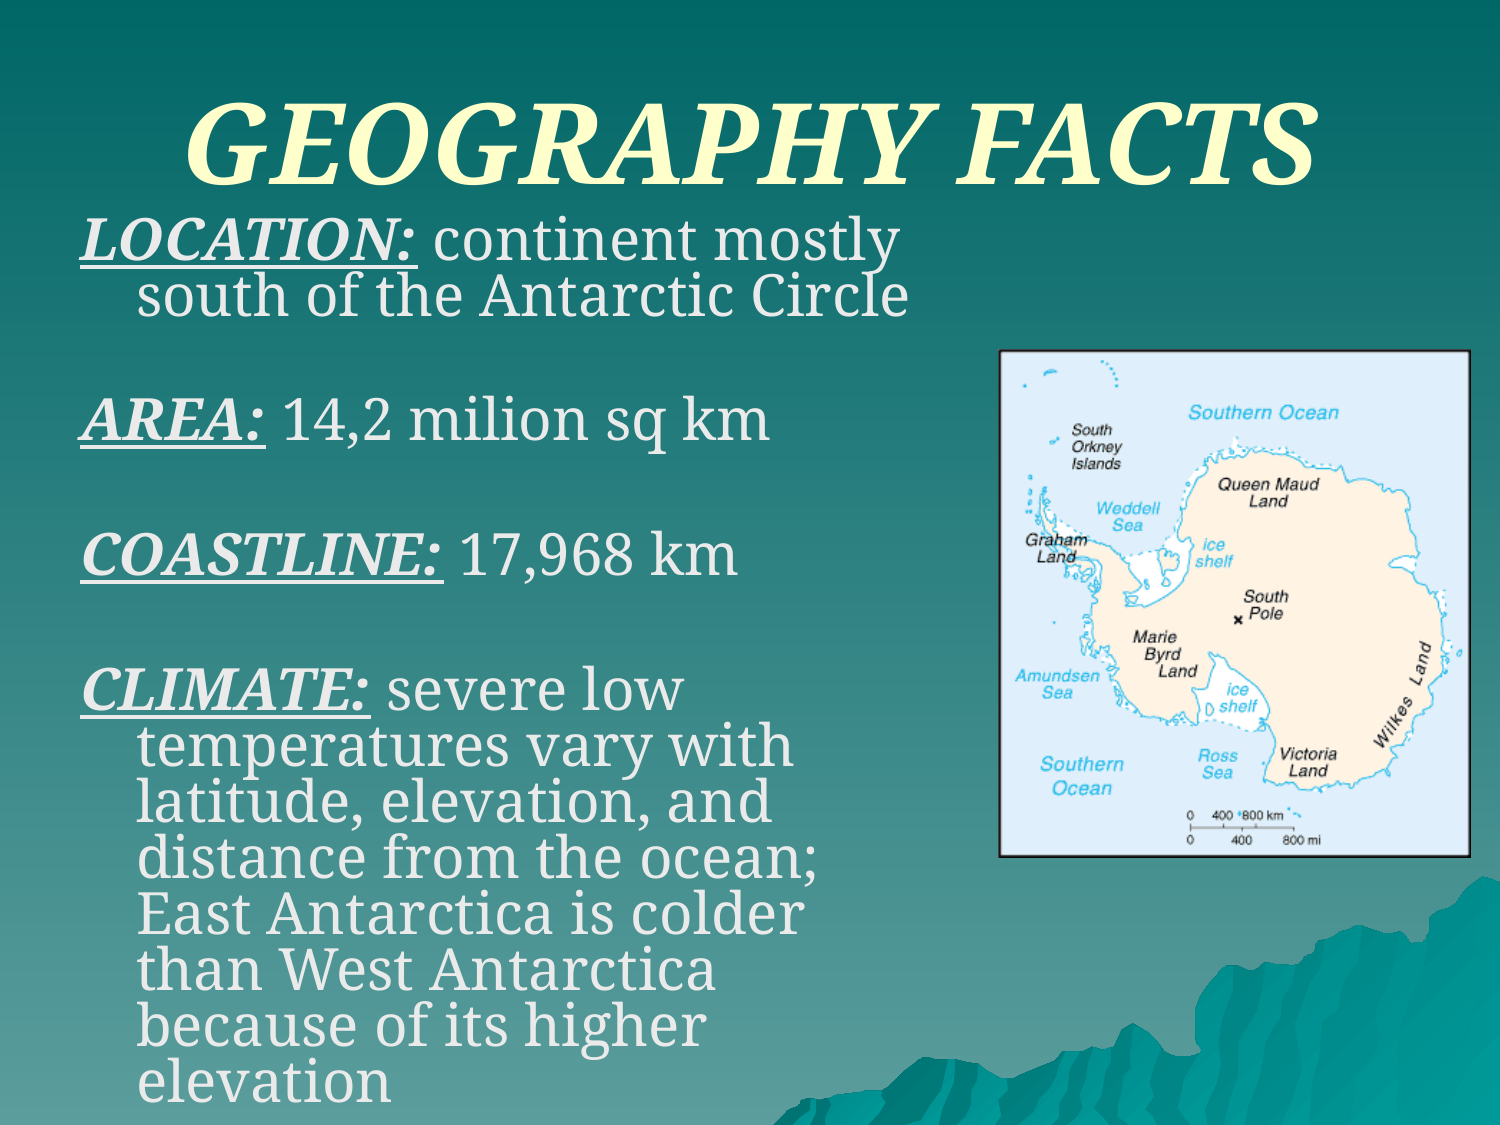

# GEOGRAPHY FACTS
LOCATION: continent mostly south of the Antarctic Circle
AREA: 14,2 milion sq km
COASTLINE: 17,968 km
CLIMATE: severe low temperatures vary with latitude, elevation, and distance from the ocean; East Antarctica is colder than West Antarctica because of its higher elevation